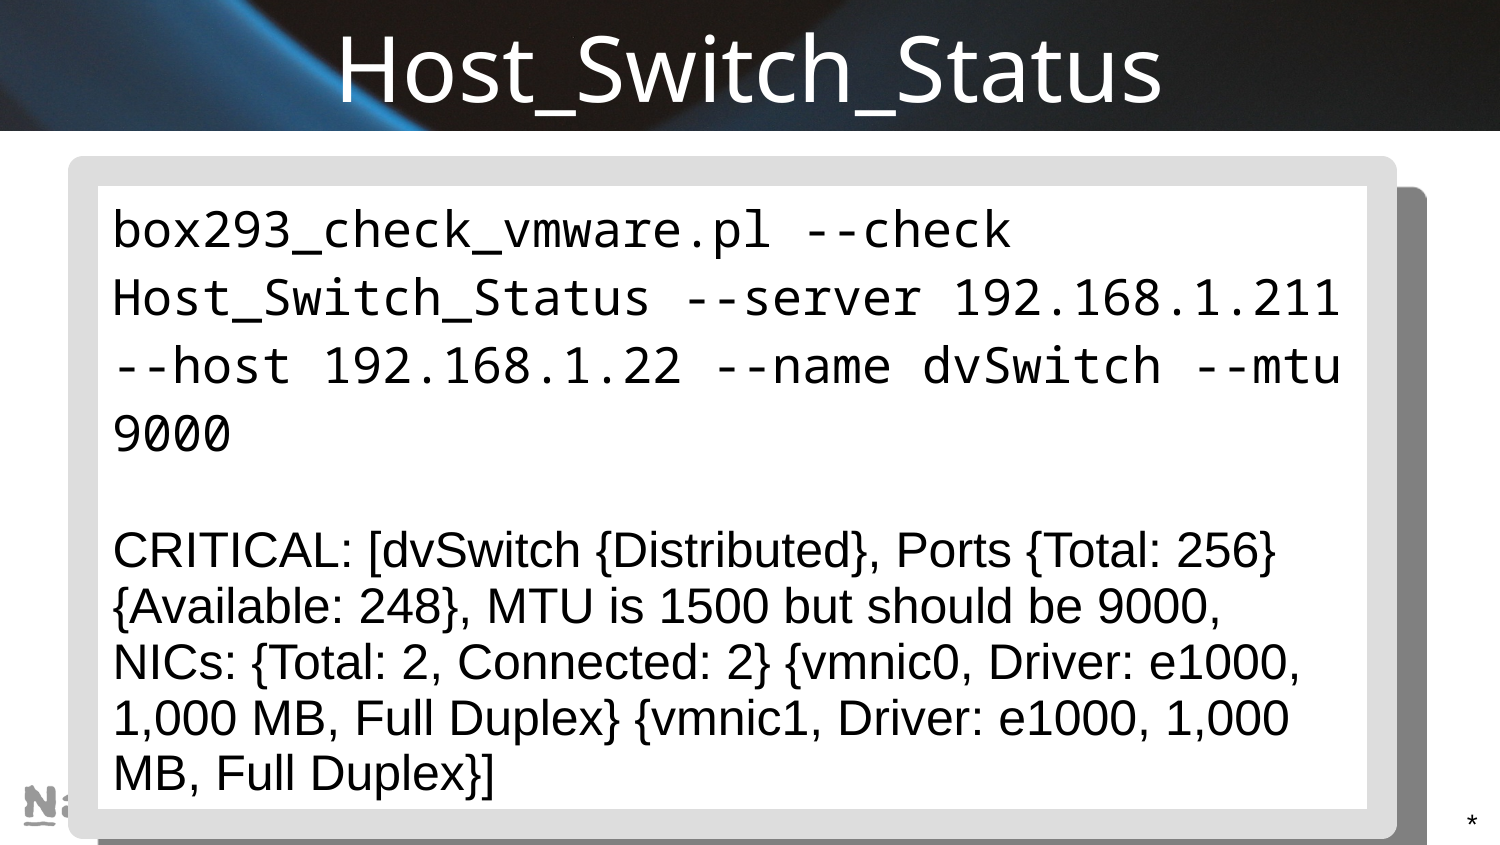

# Host_Switch_Status
Check the Status of a Hosts' vSwitch or Distributed Switch including all pNICs that are connected to the switch
Required Arguments:
	--host (if connected via a vCenter server)
Optional Arguments:
	--mtu					--name
	--nic_state				--nic_speed				--nic_duplex
box293_check_vmware.pl --check Host_Switch_Status --server 192.168.1.211 --host 192.168.1.22 --name dvSwitch --mtu 9000
CRITICAL: [dvSwitch {Distributed}, Ports {Total: 256} {Available: 248}, MTU is 1500 but should be 9000, NICs: {Total: 2, Connected: 2} {vmnic0, Driver: e1000, 1,000 MB, Full Duplex} {vmnic1, Driver: e1000, 1,000 MB, Full Duplex}]
box293_check_vmware.pl --check Host_Switch_Status --server 192.168.1.211 --host 192.168.1.22 --name dvSwitch --mtu 9000
CRITICAL: [dvSwitch {Distributed}, Ports {Total: 256} {Available: 248}, MTU is 1500 but should be 9000, NICs: {Total: 2, Connected: 2} {vmnic0, Driver: e1000, 1,000 MB, Full Duplex} {vmnic1, Driver: e1000, 1,000 MB, Full Duplex}]
*